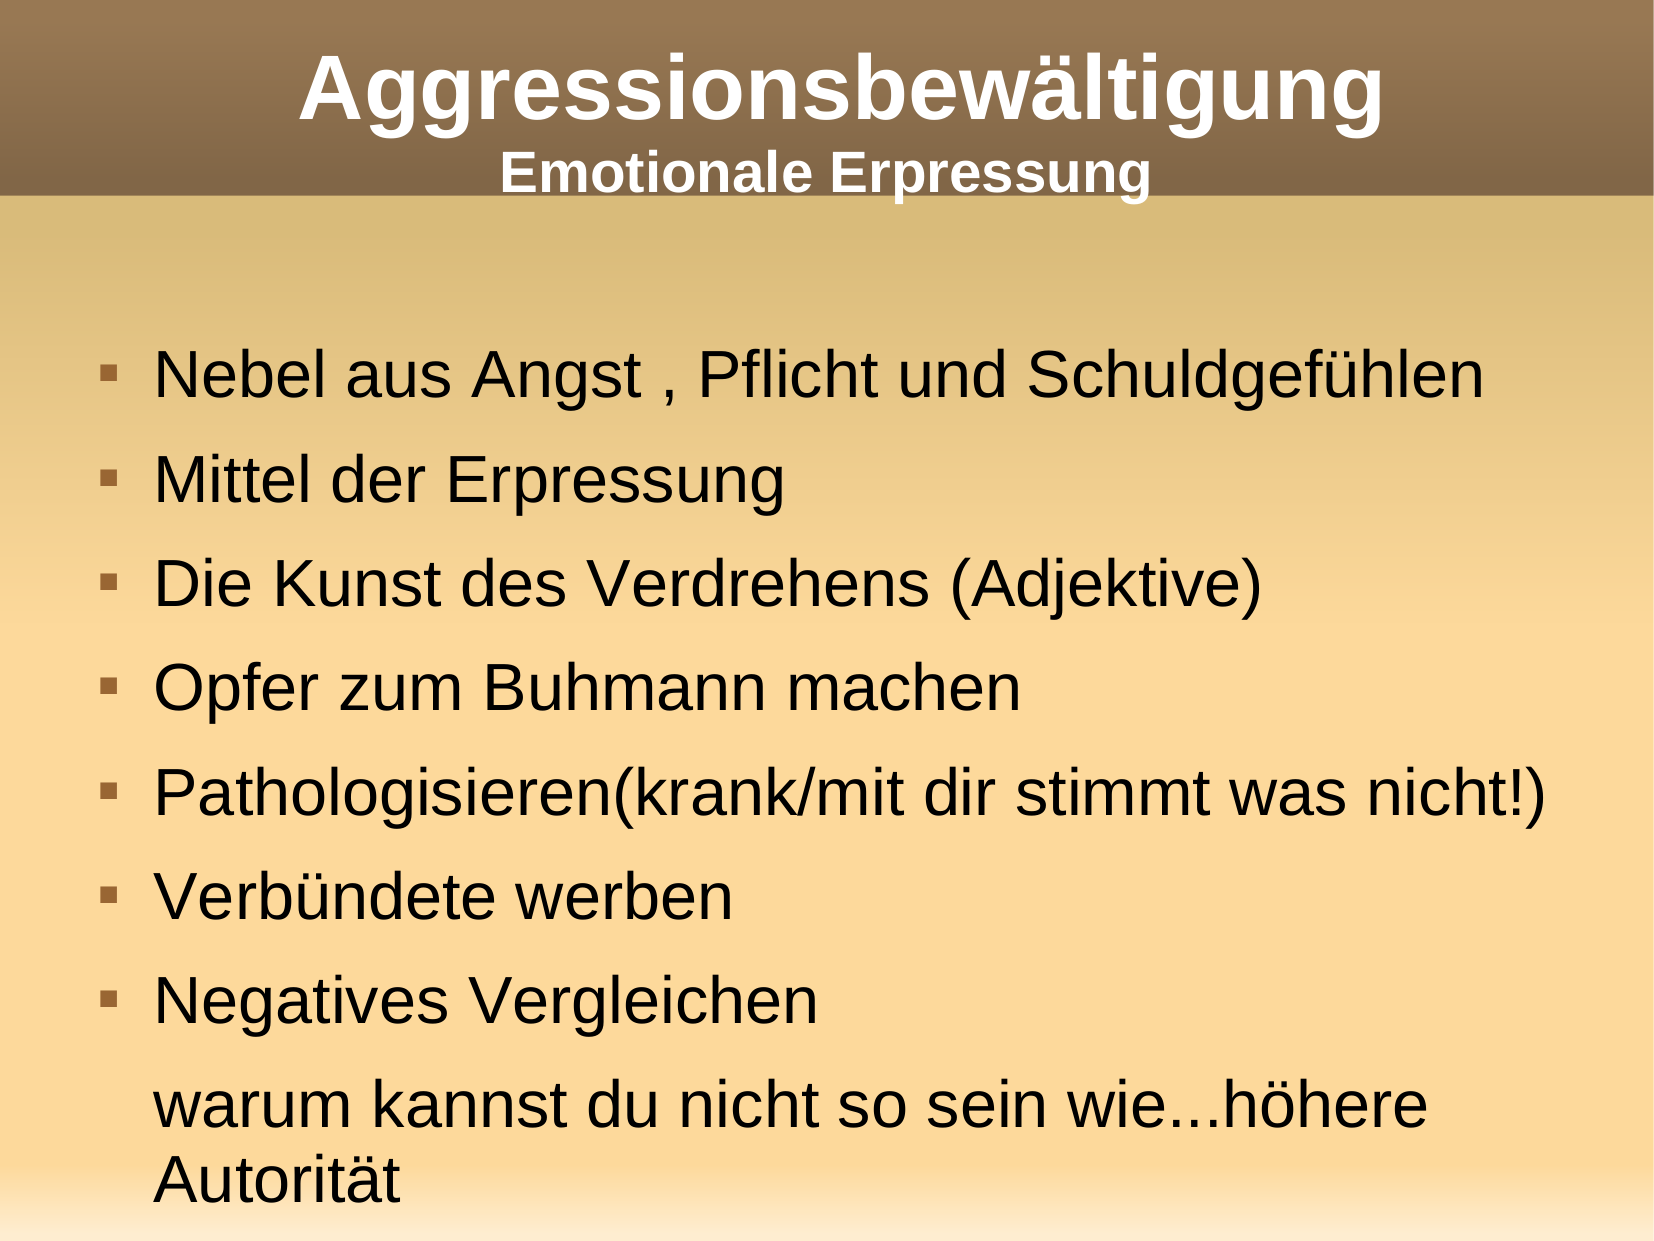

# Aggressionsbewältigung Emotionale Erpressung
Nebel aus Angst , Pflicht und Schuldgefühlen
Mittel der Erpressung
Die Kunst des Verdrehens (Adjektive)
Opfer zum Buhmann machen
Pathologisieren(krank/mit dir stimmt was nicht!)
Verbündete werben
Negatives Vergleichen
warum kannst du nicht so sein wie...höhere Autorität